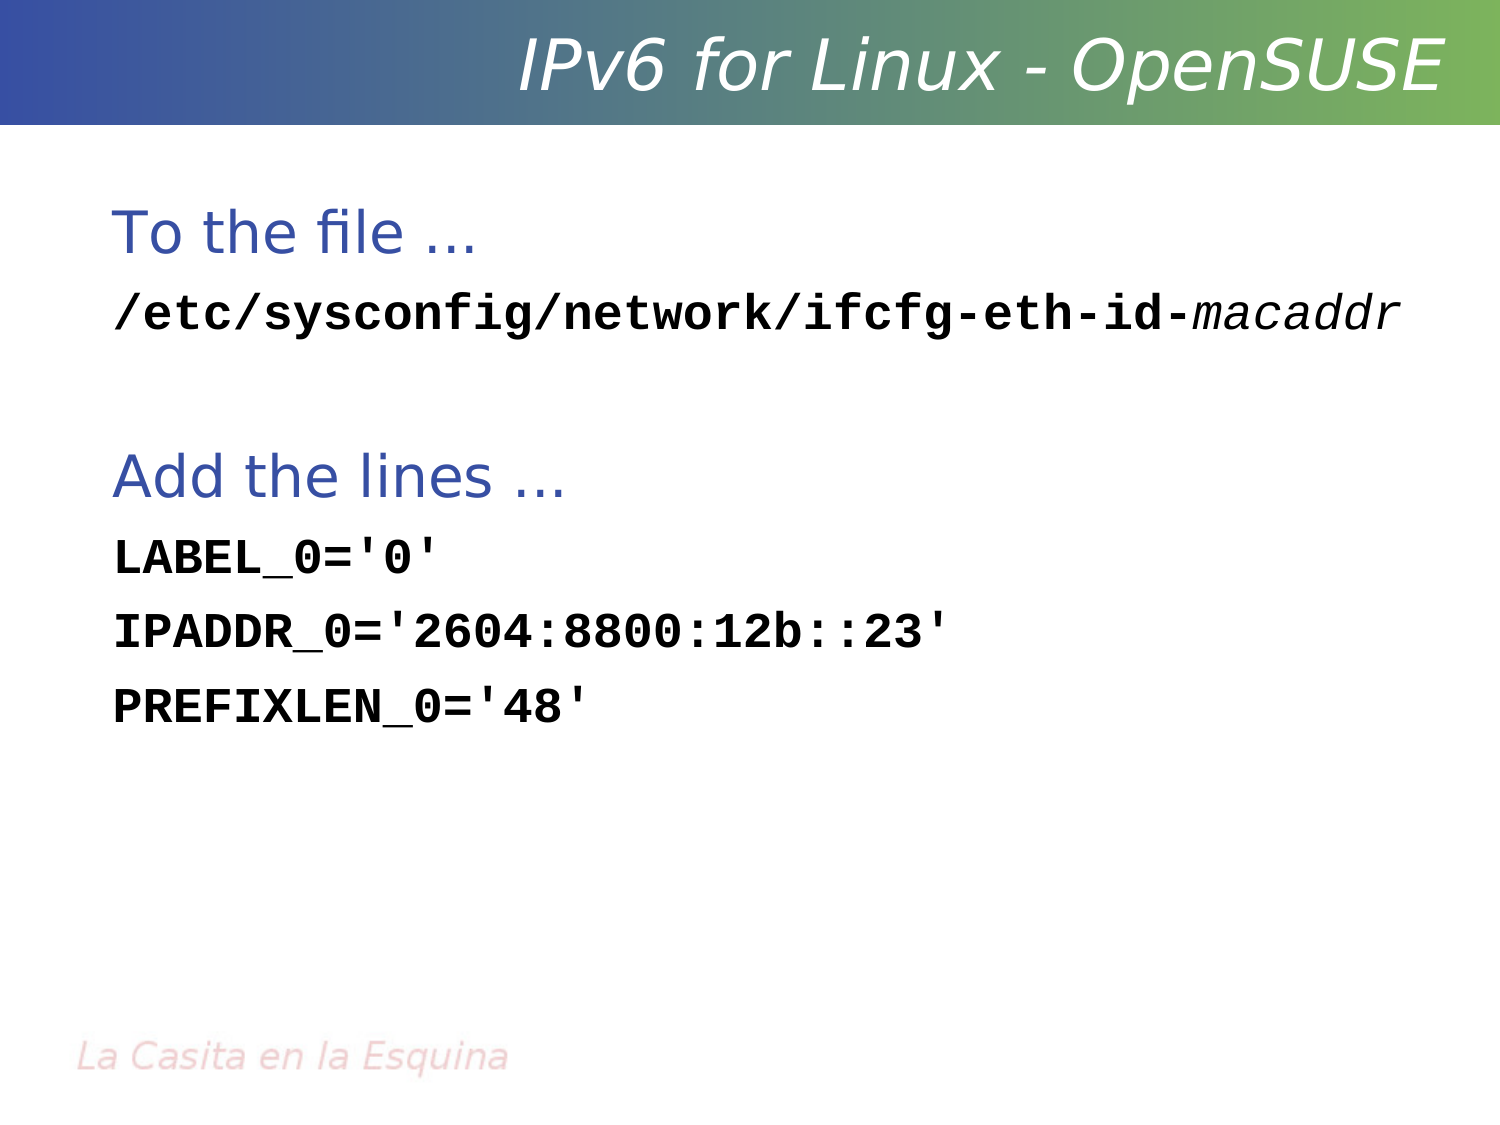

# IPv6 for Linux - OpenSUSE
To the file ...
/etc/sysconfig/network/ifcfg-eth-id-macaddr
Add the lines ...
LABEL_0='0'
IPADDR_0='2604:8800:12b::23'
PREFIXLEN_0='48'